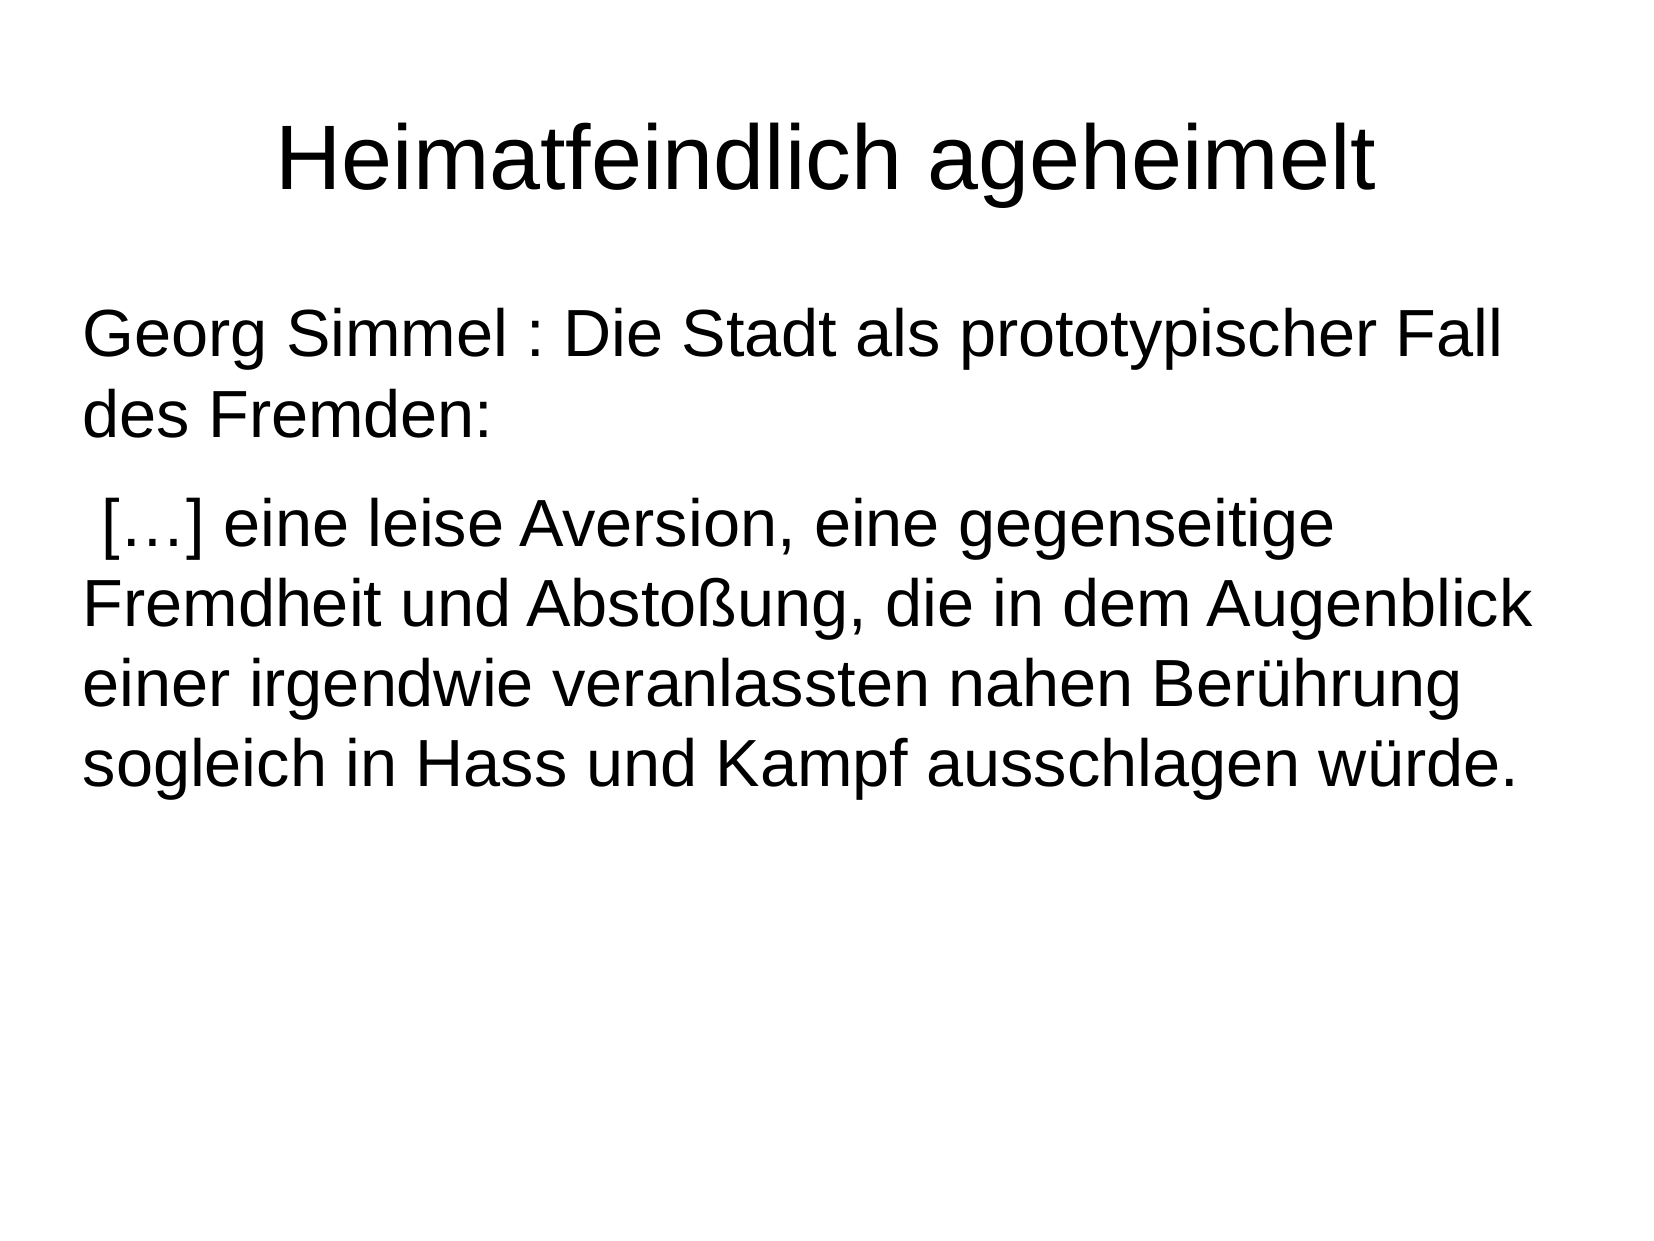

# Heimatfeindlich ageheimelt
Georg Simmel : Die Stadt als prototypischer Fall des Fremden:
 […] eine leise Aversion, eine gegenseitige Fremdheit und Abstoßung, die in dem Augenblick einer irgendwie veranlassten nahen Berührung sogleich in Hass und Kampf ausschlagen würde.